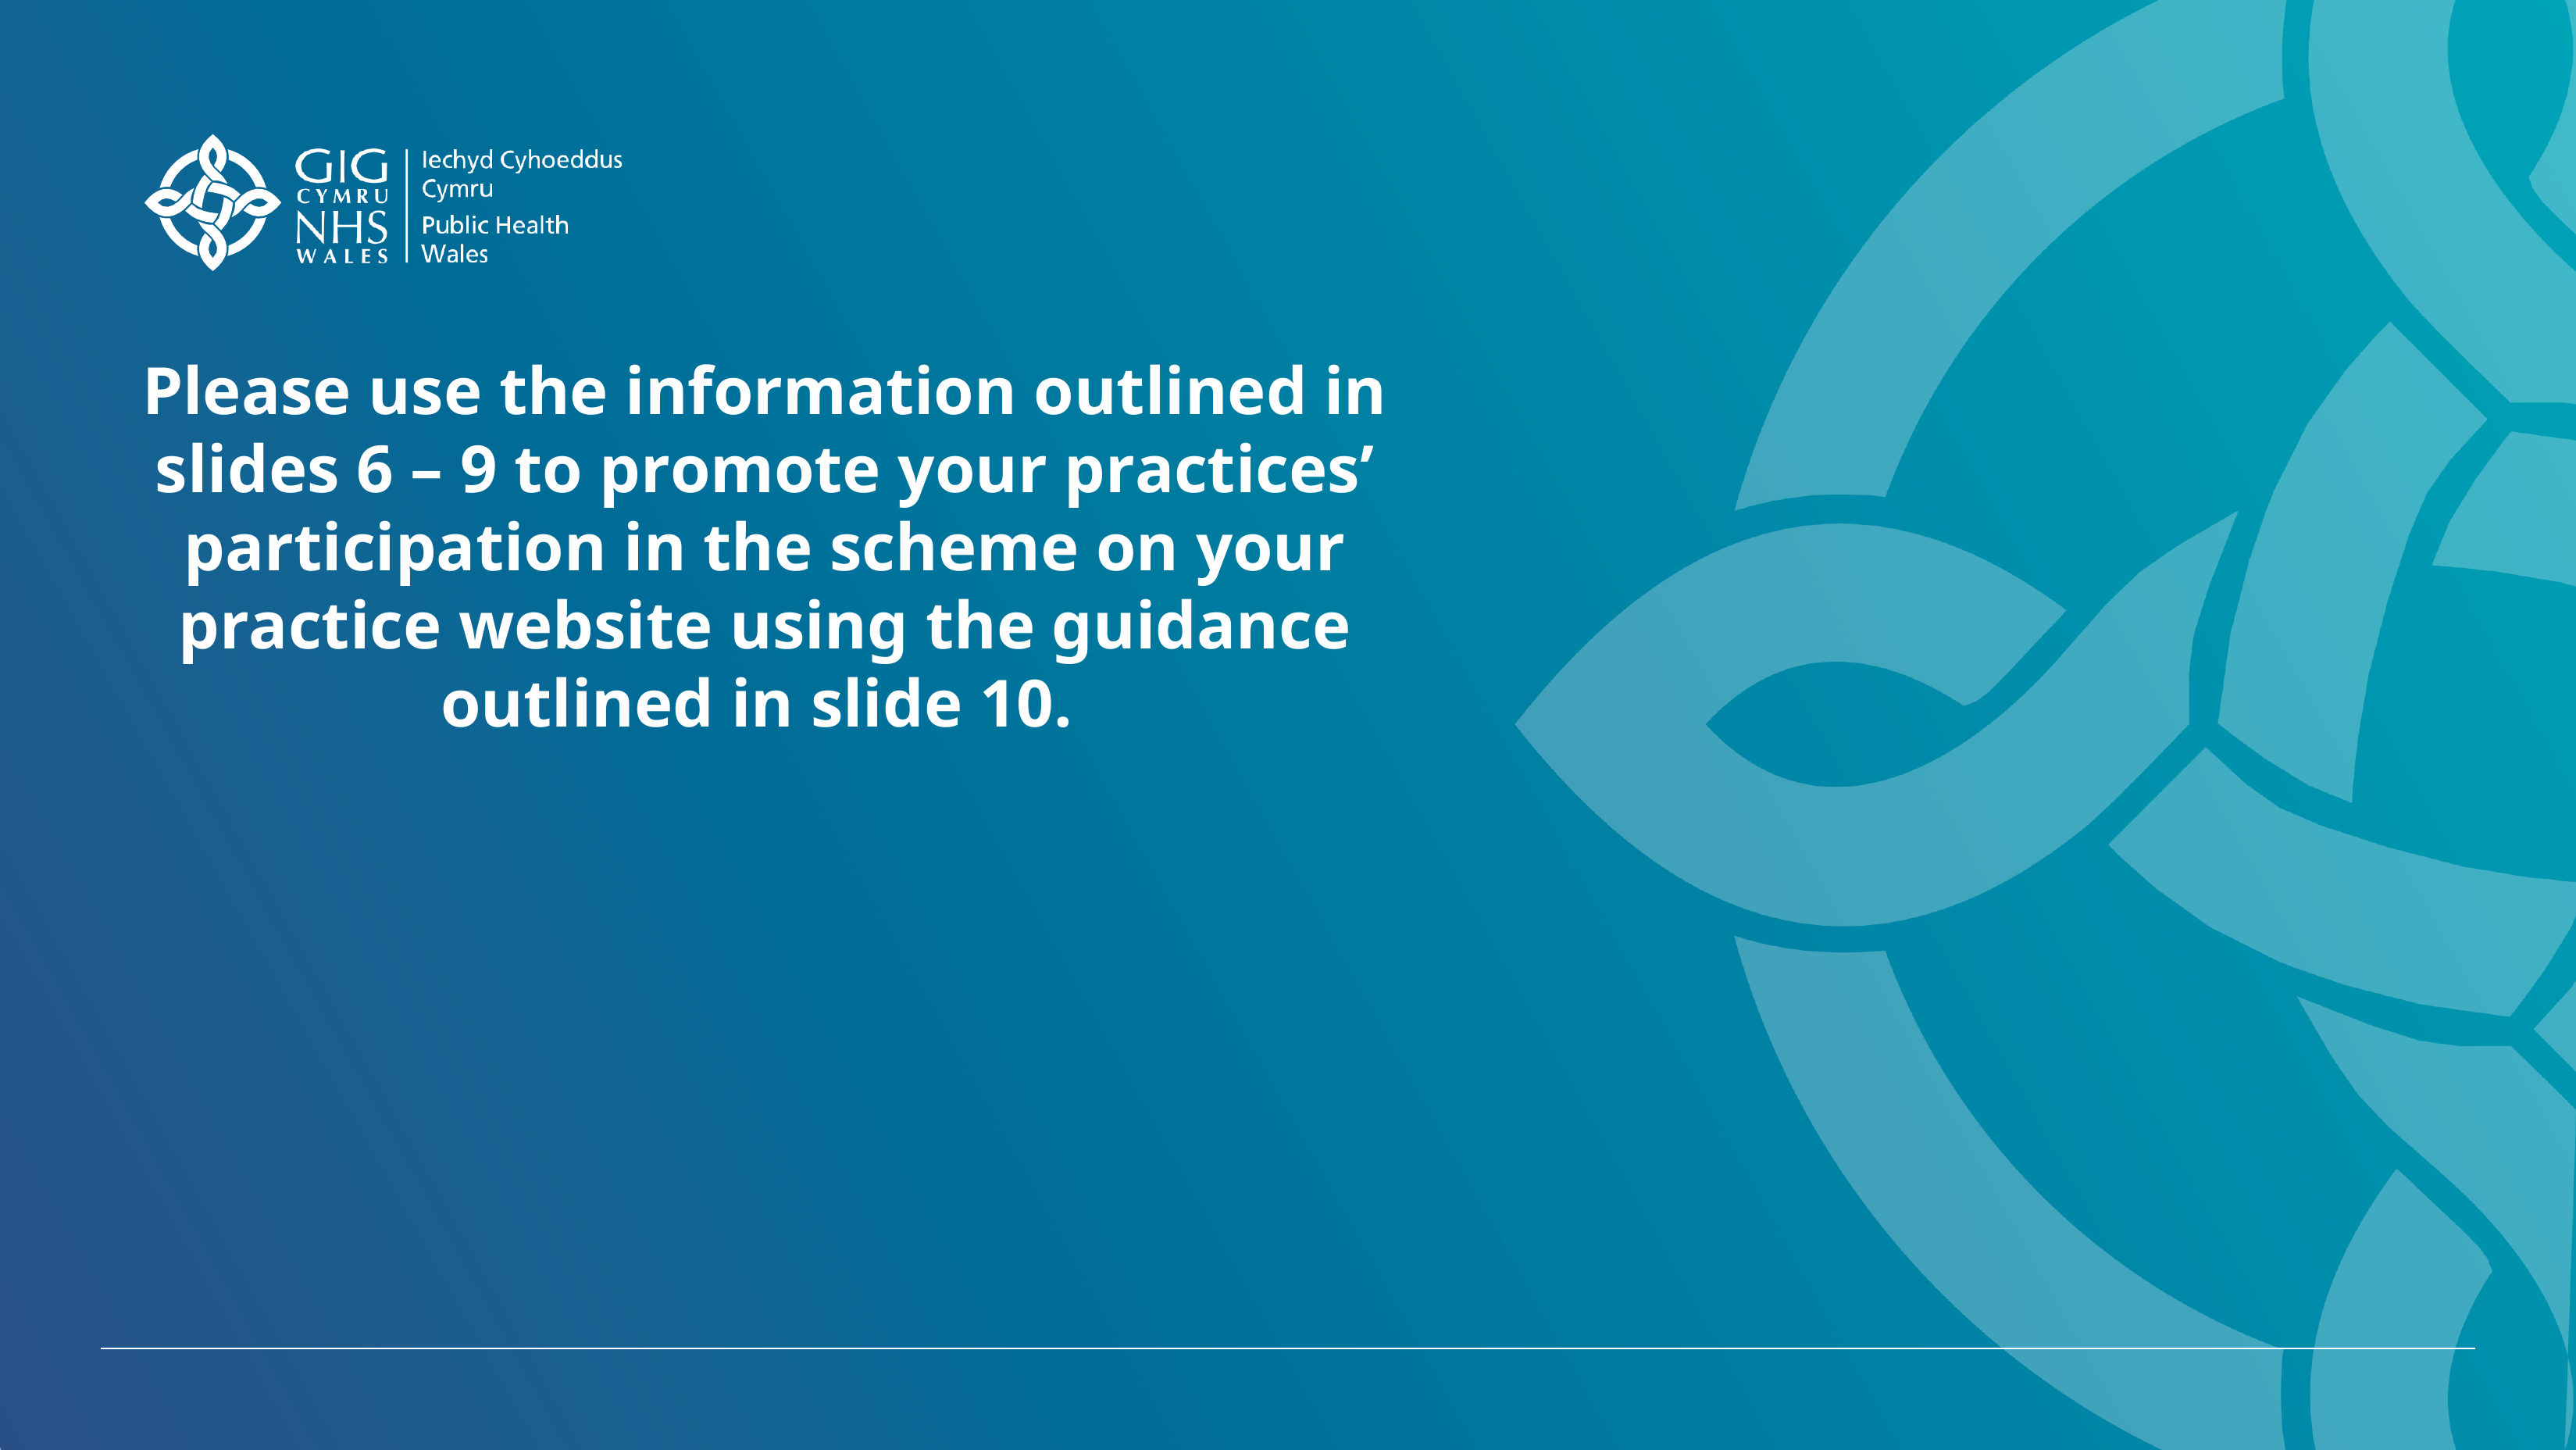

# Please use the information outlined in slides 6 – 9 to promote your practices’ participation in the scheme on your practice website using the guidance outlined in slide 10.